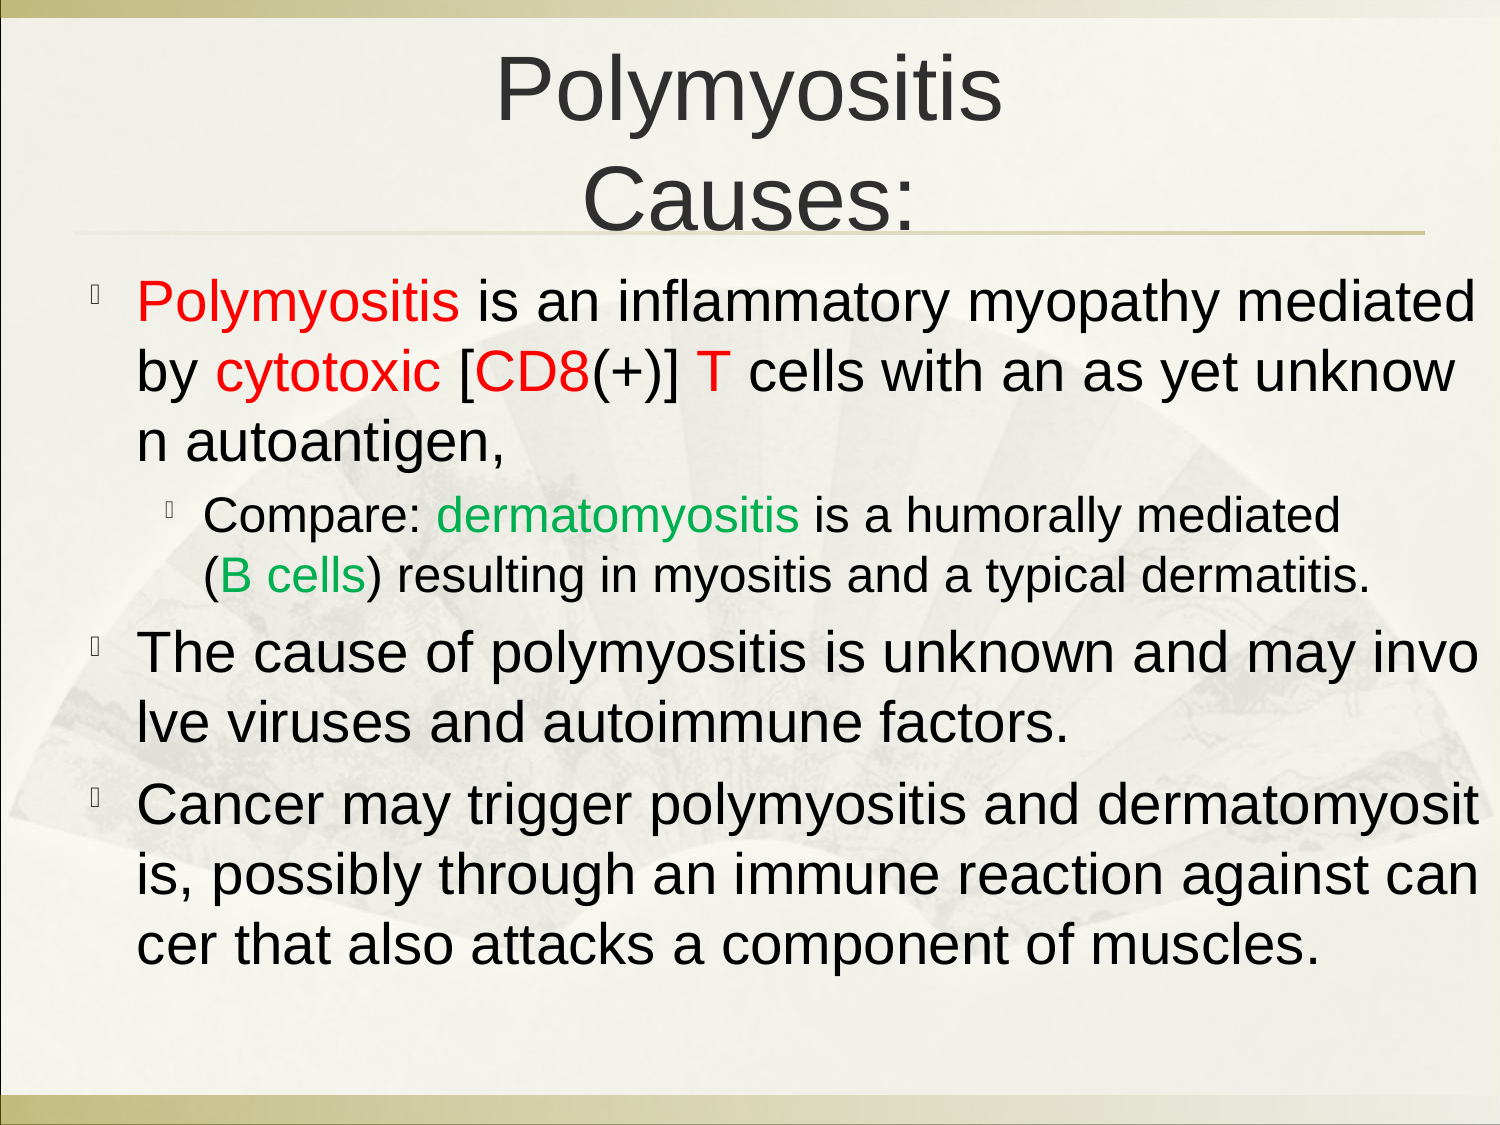

# Polymyositis Causes:
Polymyositis is an inflammatory myopathy mediated by cytotoxic [CD8(+)] T cells with an as yet unknown autoantigen,
Compare: dermatomyositis is a humorally mediated
(B cells) resulting in myositis and a typical dermatitis.
The cause of polymyositis is unknown and may involve viruses and autoimmune factors.
Cancer may trigger polymyositis and dermatomyositis, possibly through an immune reaction against cancer that also attacks a component of muscles.